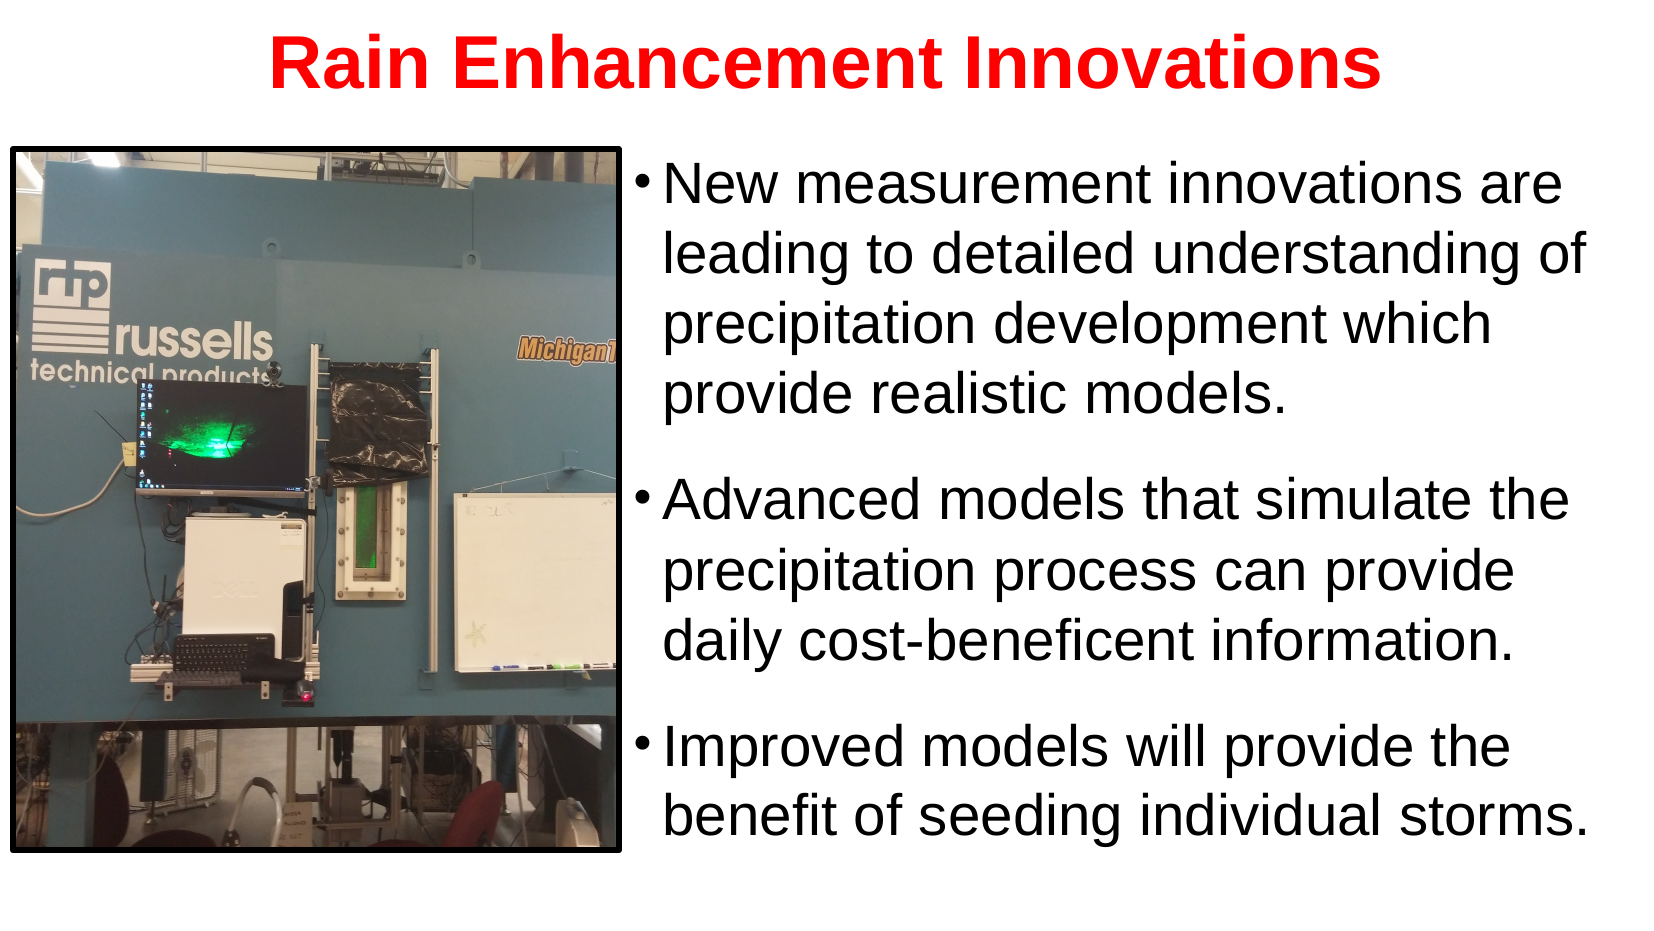

# Rain Enhancement Innovations
New measurement innovations are leading to detailed understanding of precipitation development which provide realistic models.
Advanced models that simulate the precipitation process can provide daily cost-beneficent information.
Improved models will provide the benefit of seeding individual storms.